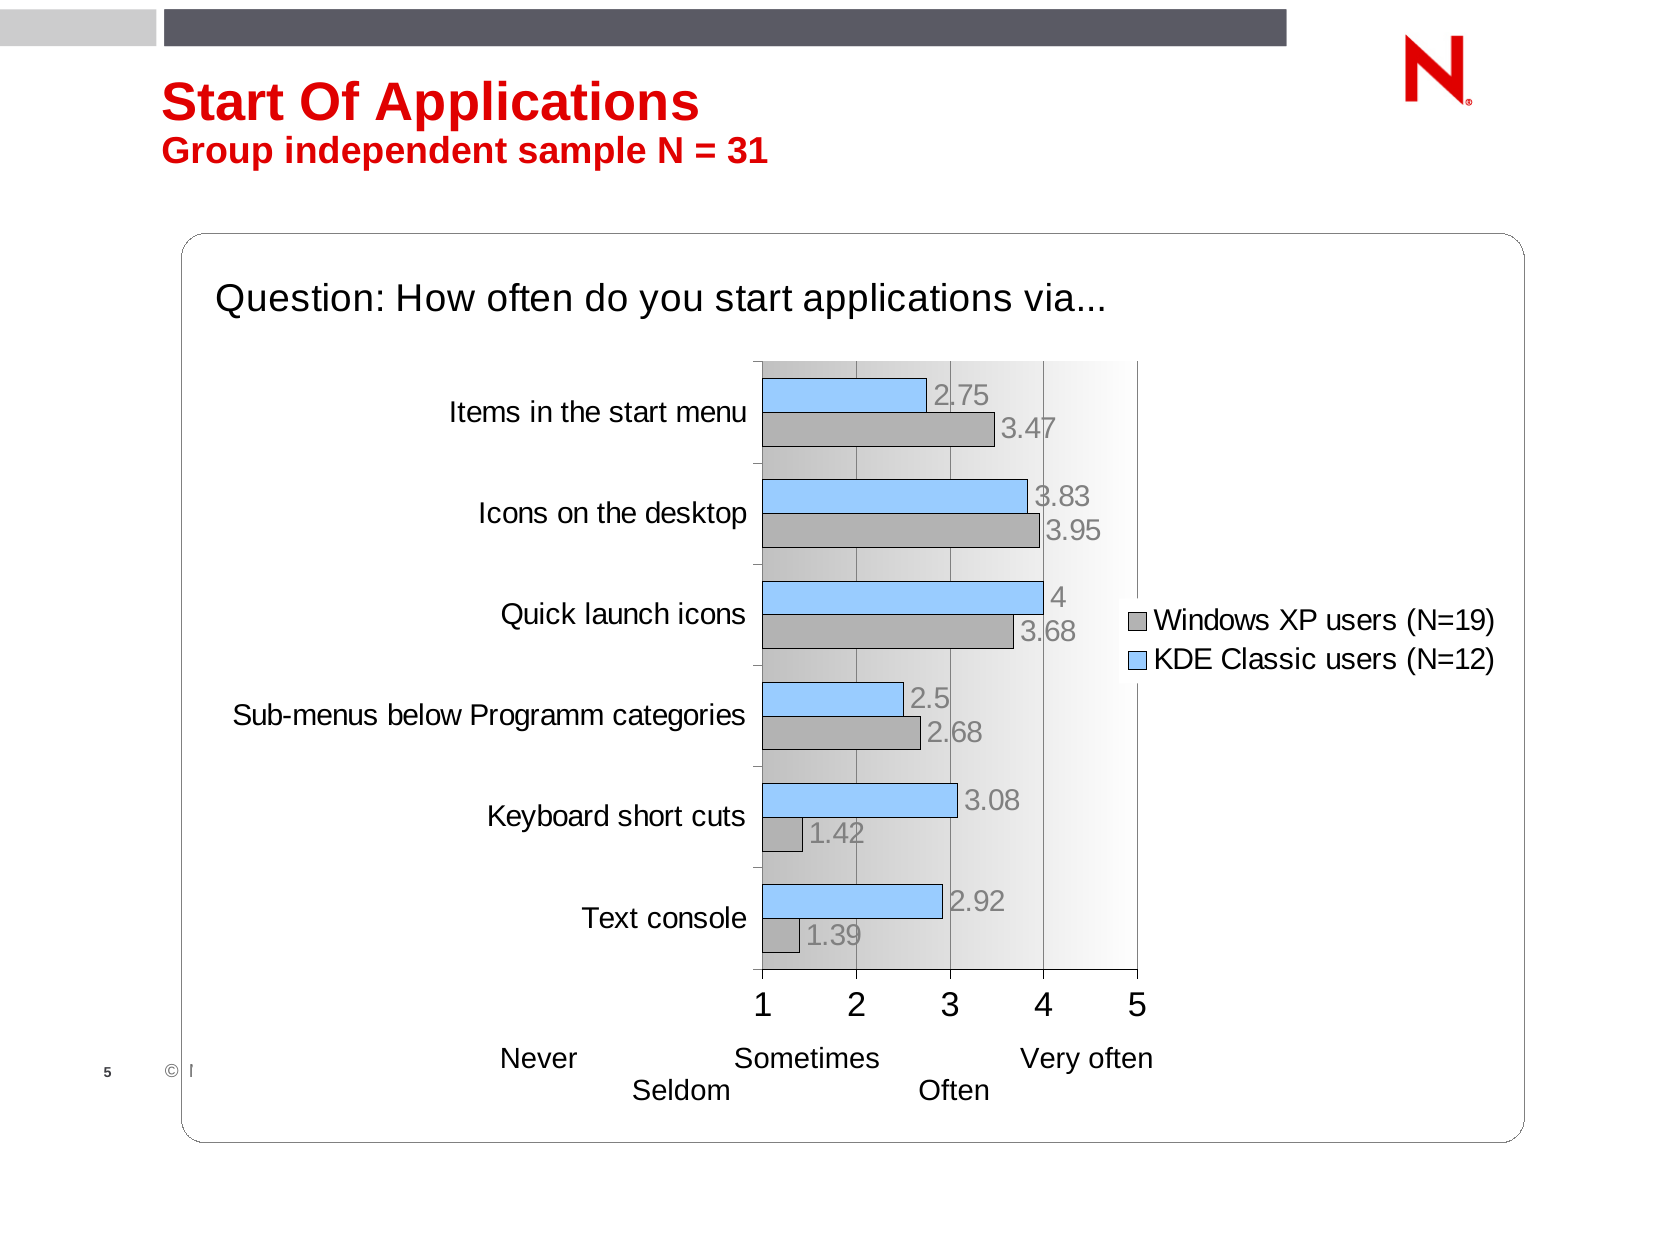

# Start Of Applications Group independent sample N = 31
### Chart: Question: How often do you start applications via...
| Category | KDE Classic users (N=12) | Windows XP users (N=19) |
|---|---|---|
| Items in the start menu | 2.75 | 3.47 |
| Icons on the desktop | 3.83 | 3.95 |
| Quick launch icons | 4.0 | 3.68 |
| Sub-menus below Programm categories | 2.5 | 2.68 |
| Keyboard short cuts | 3.08 | 1.42 |
| Text console | 2.92 | 1.39 |Never Sometimes Very often
 Seldom	 Often